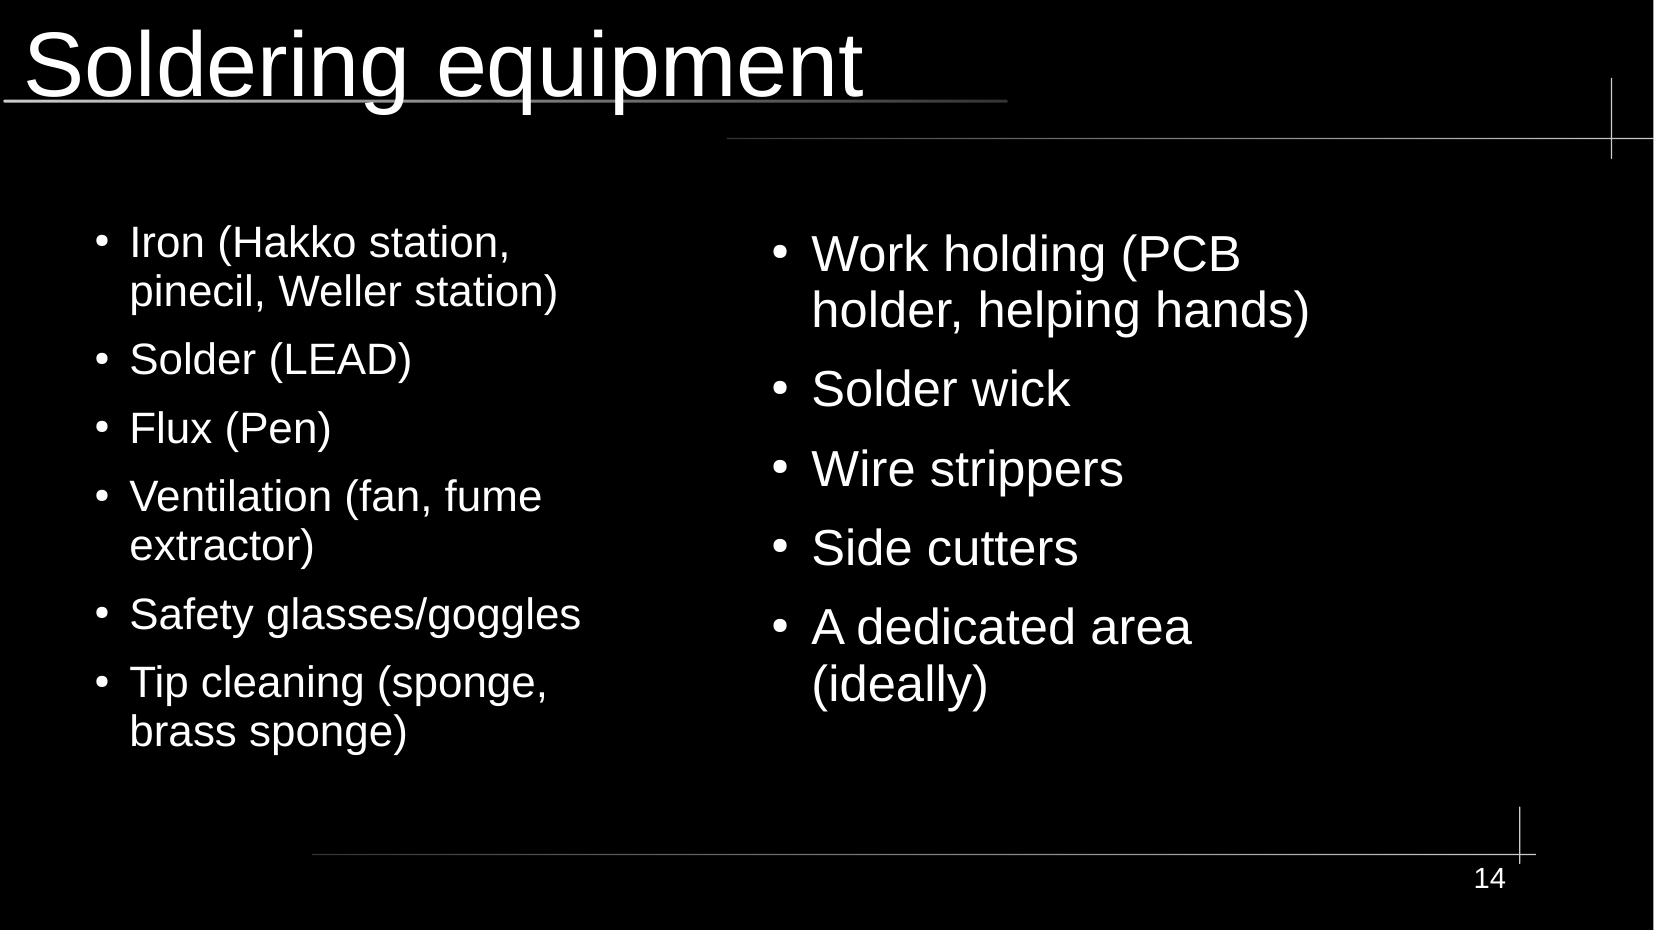

# Soldering equipment
Iron (Hakko station, pinecil, Weller station)
Solder (LEAD)
Flux (Pen)
Ventilation (fan, fume extractor)
Safety glasses/goggles
Tip cleaning (sponge, brass sponge)
Work holding (PCB holder, helping hands)
Solder wick
Wire strippers
Side cutters
A dedicated area (ideally)
14